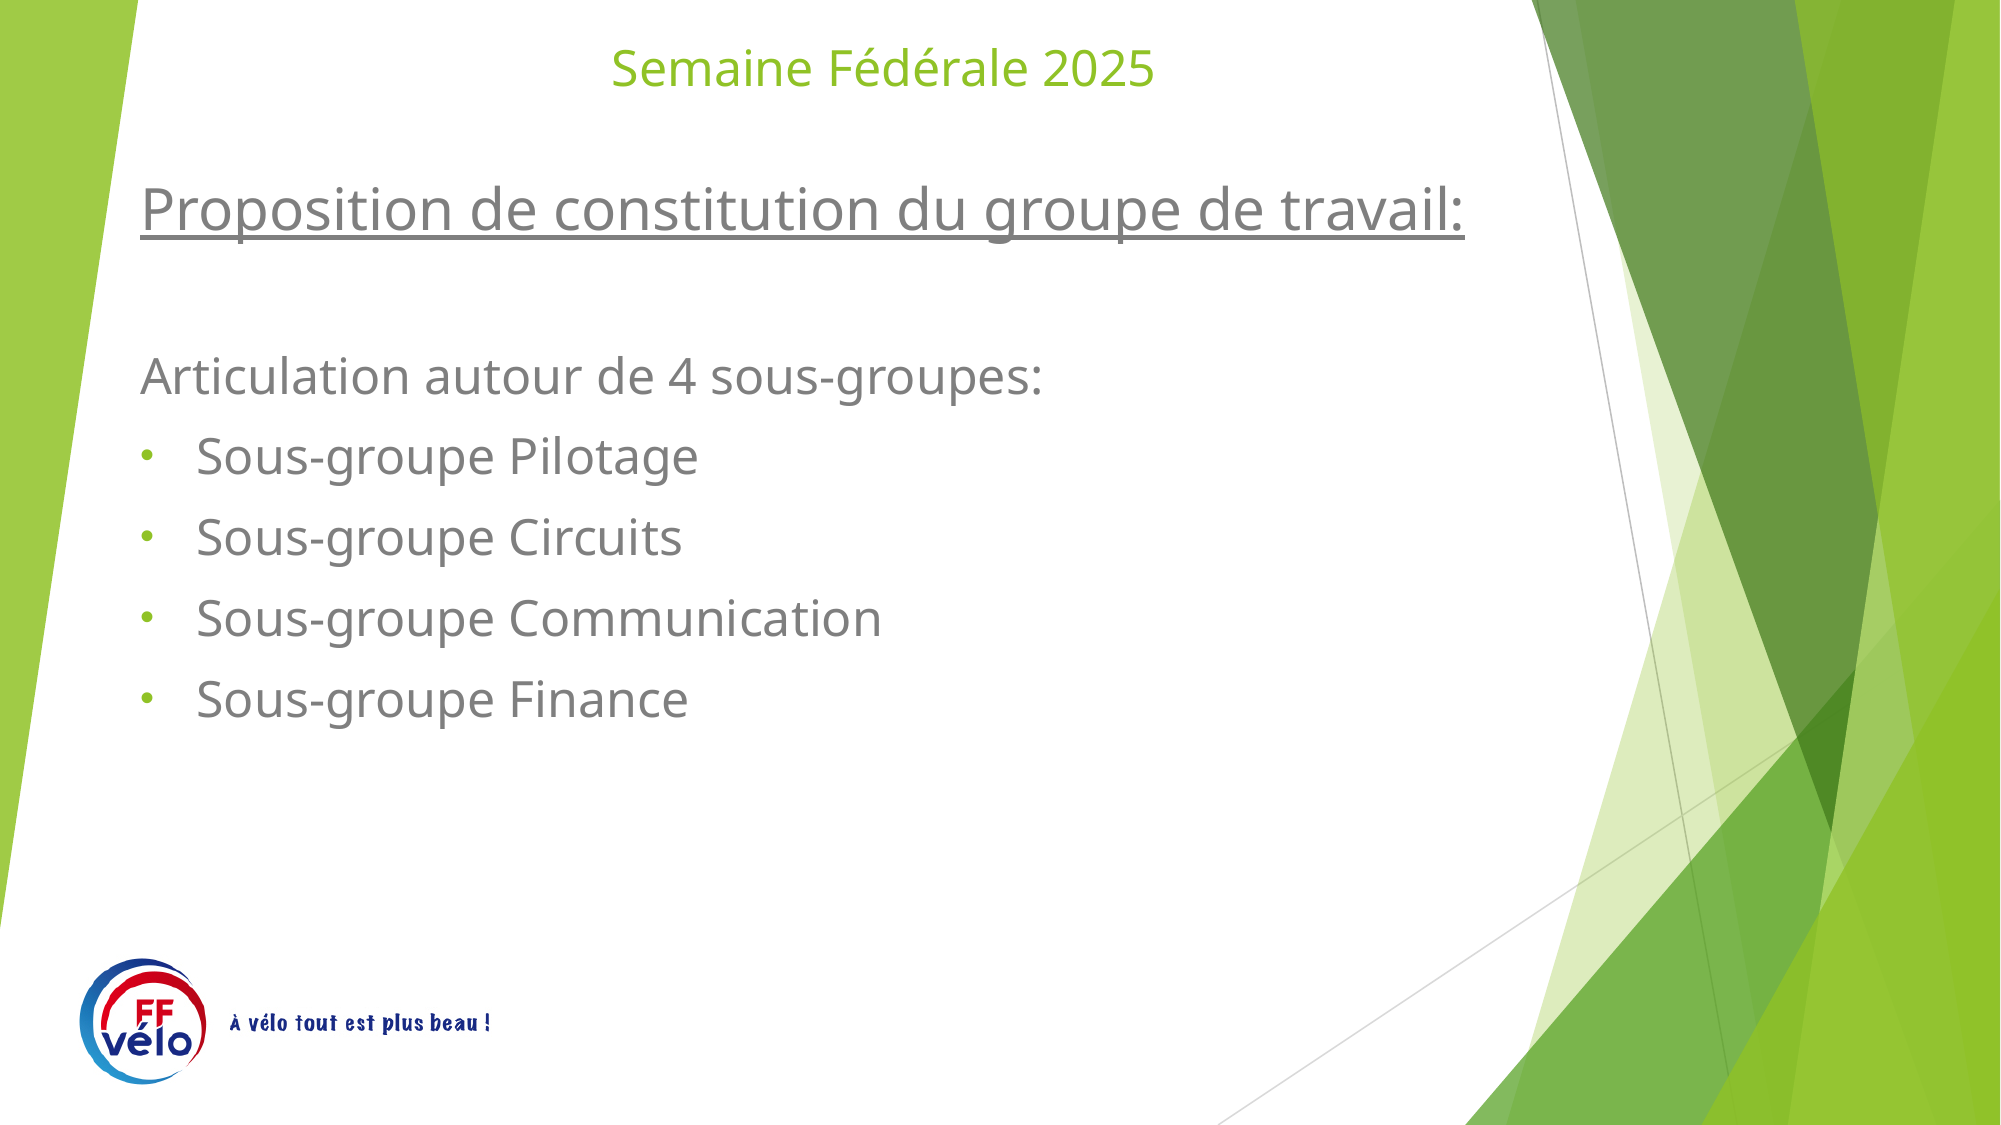

# Semaine Fédérale 2025
Proposition de constitution du groupe de travail:
Articulation autour de 4 sous-groupes:
Sous-groupe Pilotage
Sous-groupe Circuits
Sous-groupe Communication
Sous-groupe Finance